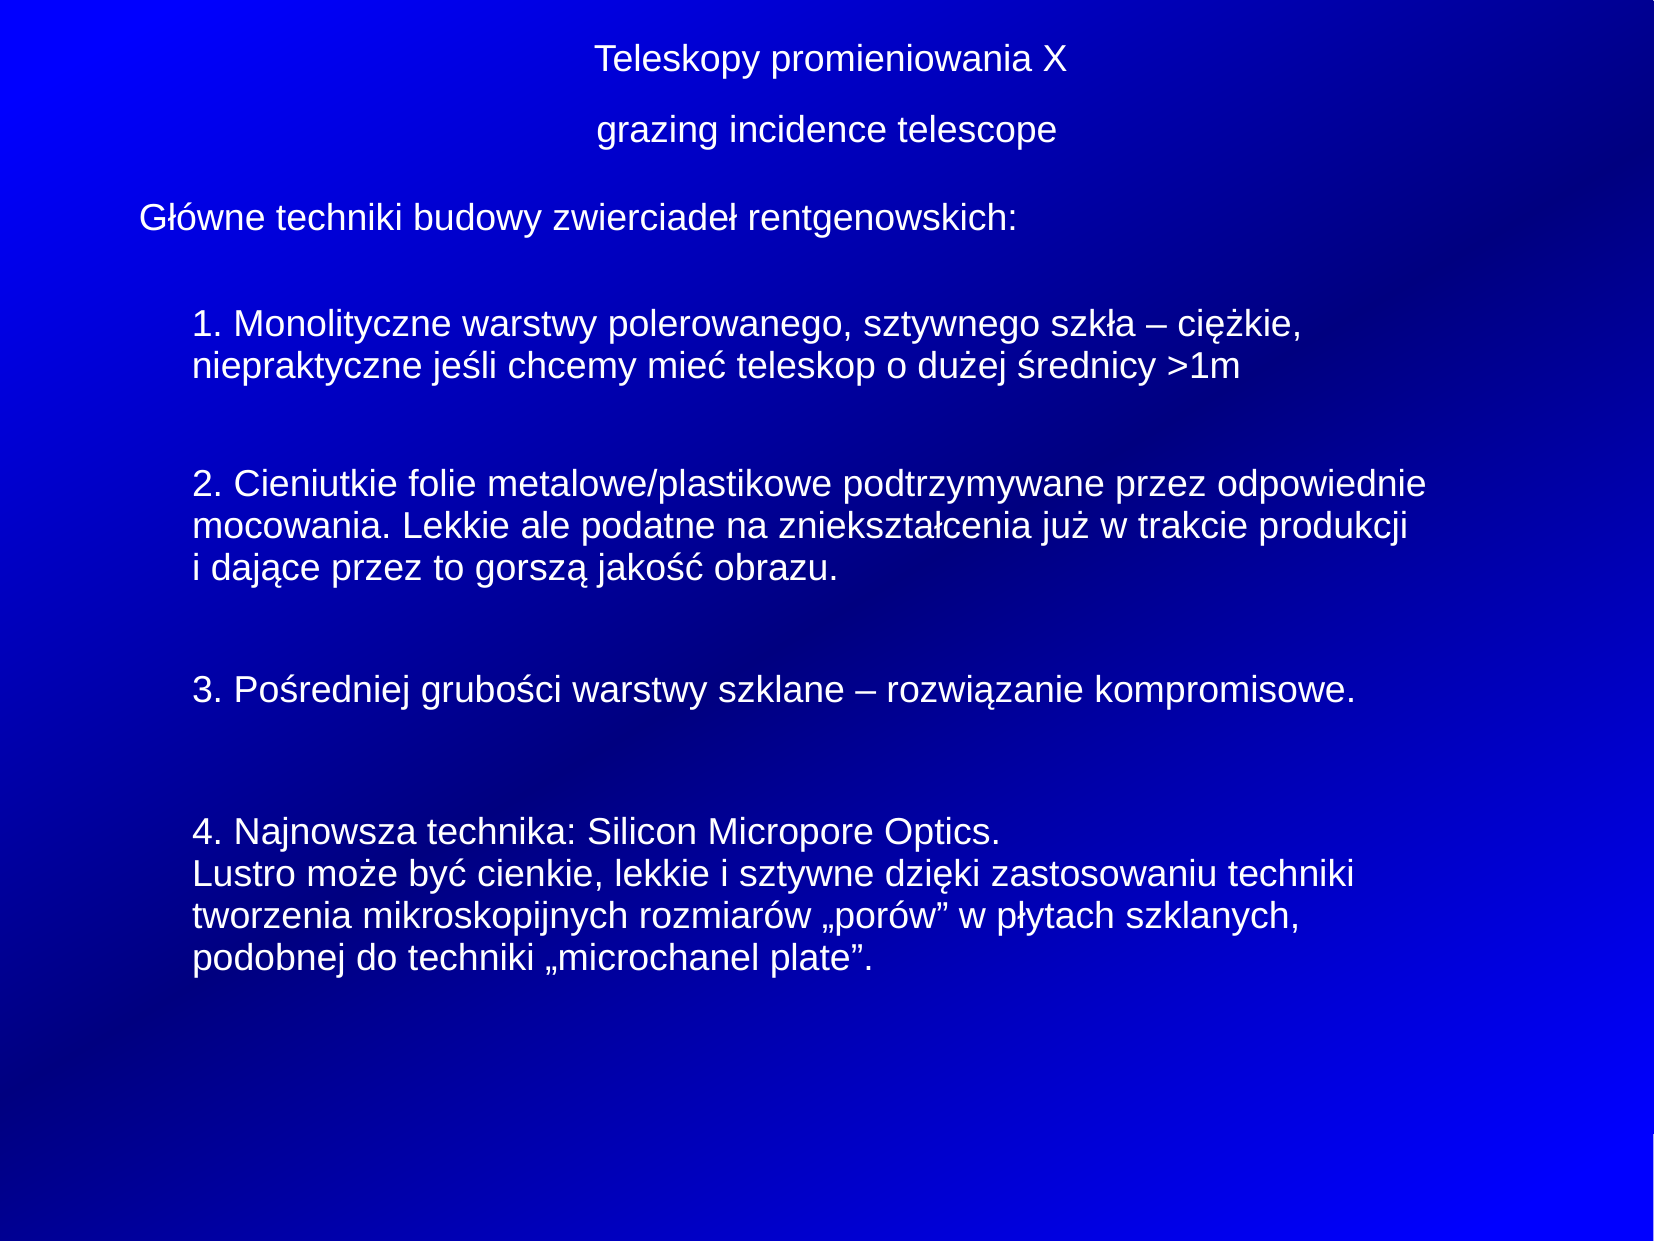

Teleskopy promieniowania X
grazing incidence telescope
Główne techniki budowy zwierciadeł rentgenowskich:
1. Monolityczne warstwy polerowanego, sztywnego szkła – ciężkie,
niepraktyczne jeśli chcemy mieć teleskop o dużej średnicy >1m
2. Cieniutkie folie metalowe/plastikowe podtrzymywane przez odpowiednie
mocowania. Lekkie ale podatne na zniekształcenia już w trakcie produkcji
i dające przez to gorszą jakość obrazu.
3. Pośredniej grubości warstwy szklane – rozwiązanie kompromisowe.
4. Najnowsza technika: Silicon Micropore Optics.
Lustro może być cienkie, lekkie i sztywne dzięki zastosowaniu techniki
tworzenia mikroskopijnych rozmiarów „porów” w płytach szklanych,
podobnej do techniki „microchanel plate”.